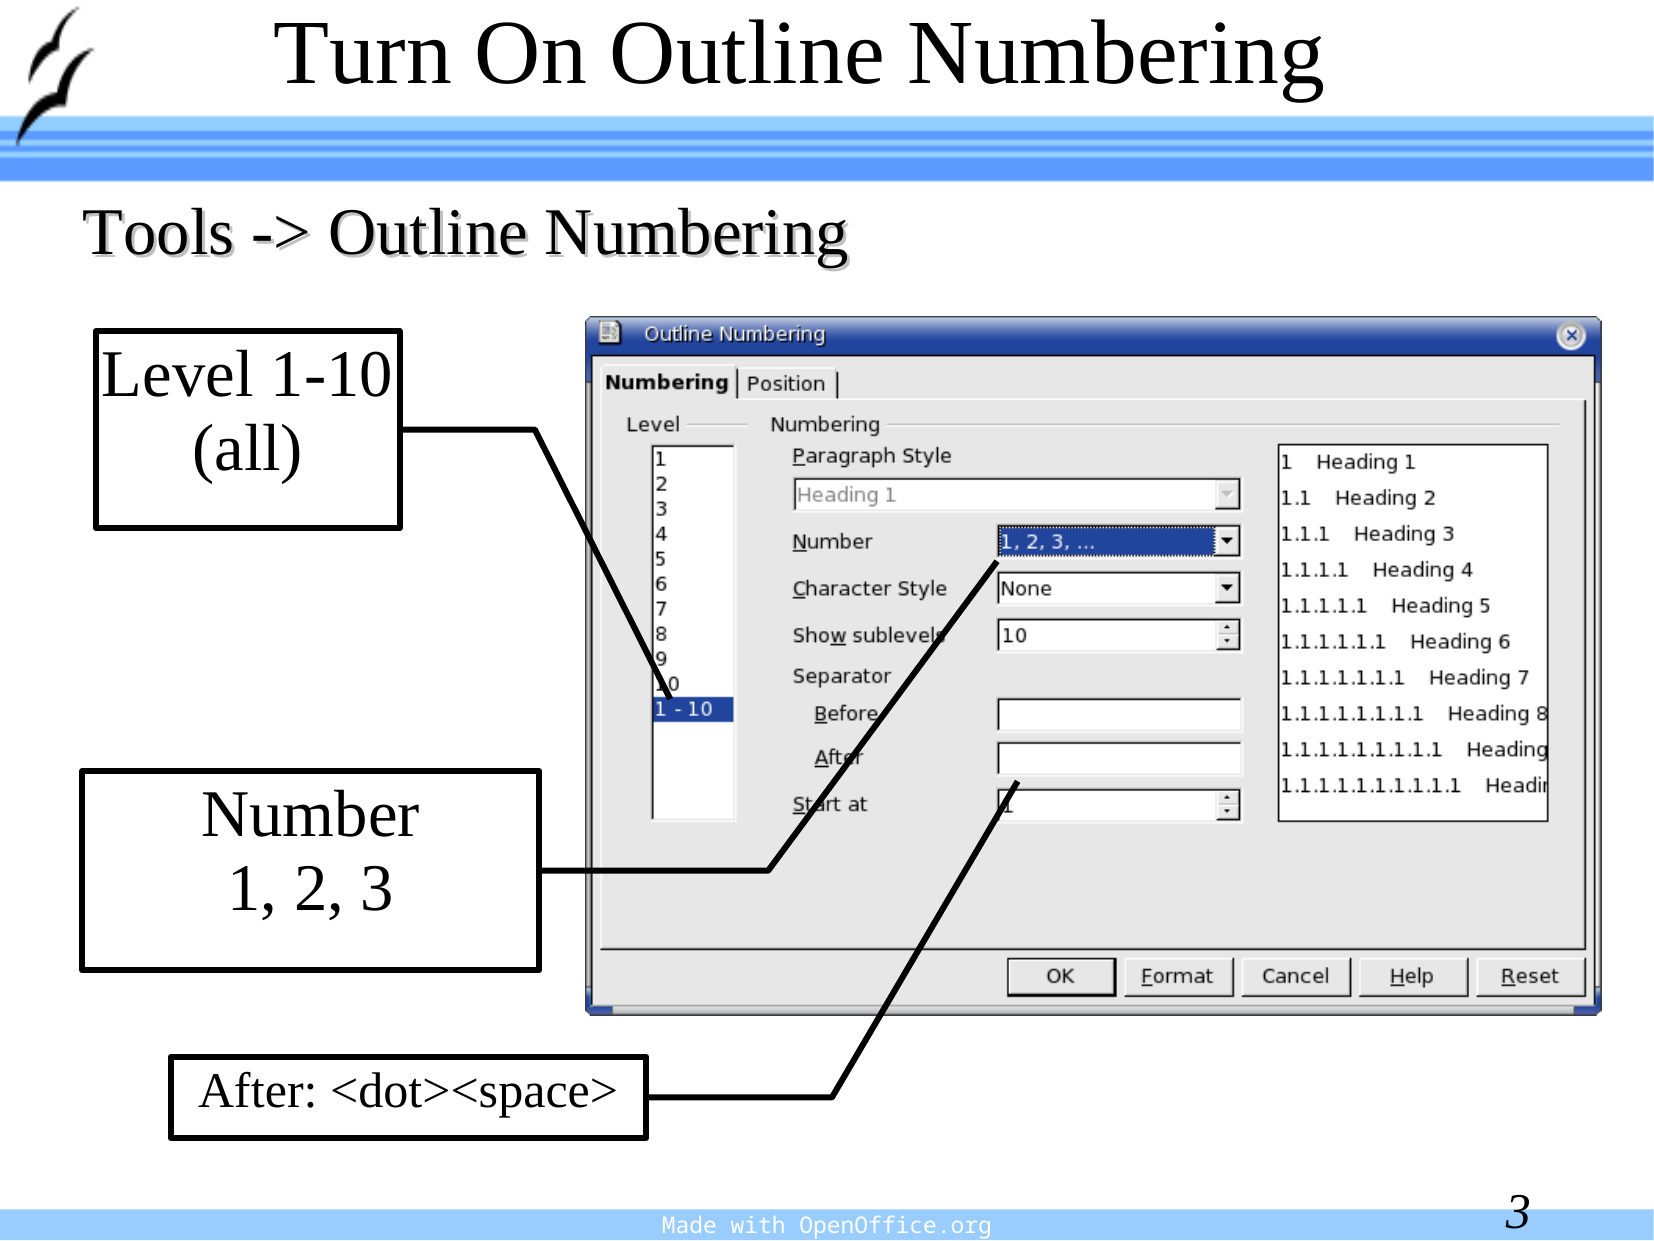

# Turn On Outline Numbering
Tools -> Outline Numbering